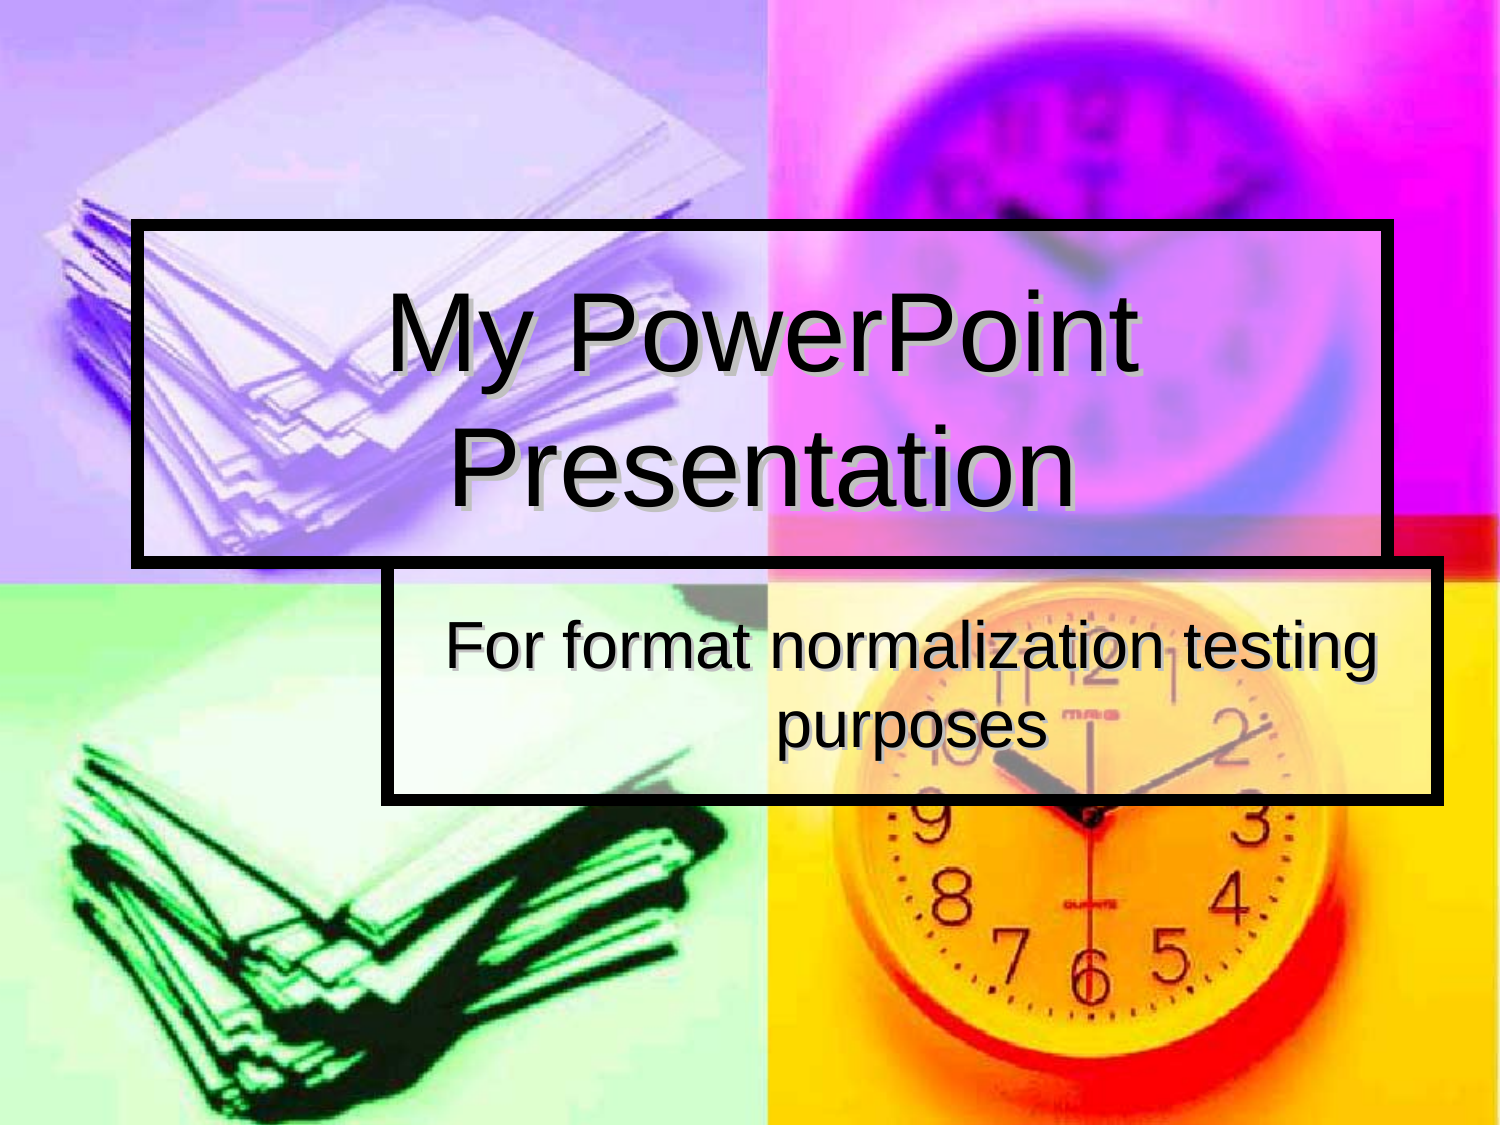

# My PowerPoint Presentation
For format normalization testing purposes